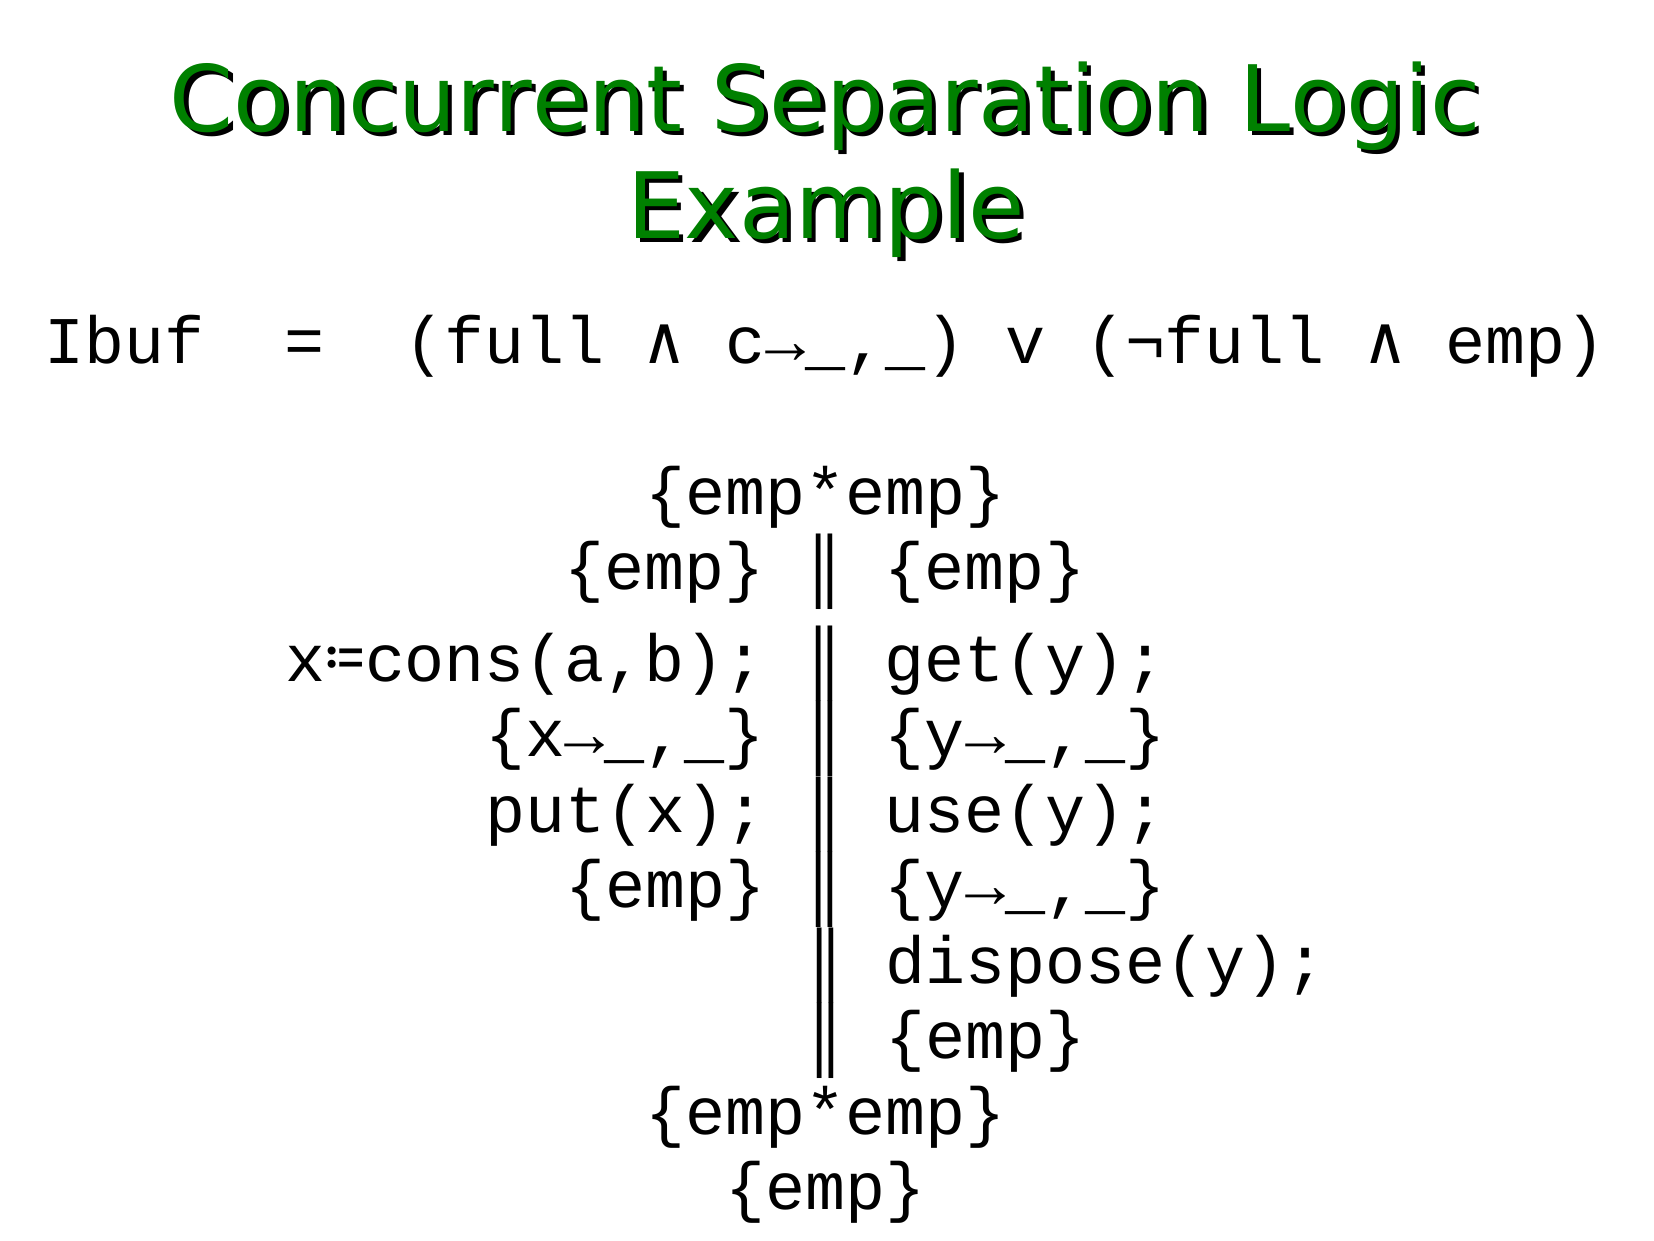

# Concurrent Separation Logic Example
Ibuf = (full ∧ c→_,_) v (¬full ∧ emp)
{emp*emp}
{emp} ║ {emp}
x≔cons(a,b); ║ get(y);
{x→_,_} ║ {y→_,_}
 put(x); ║ use(y);
 {emp} ║ {y→_,_}
 ║ dispose(y);
 ║ {emp}
{emp*emp}
{emp}